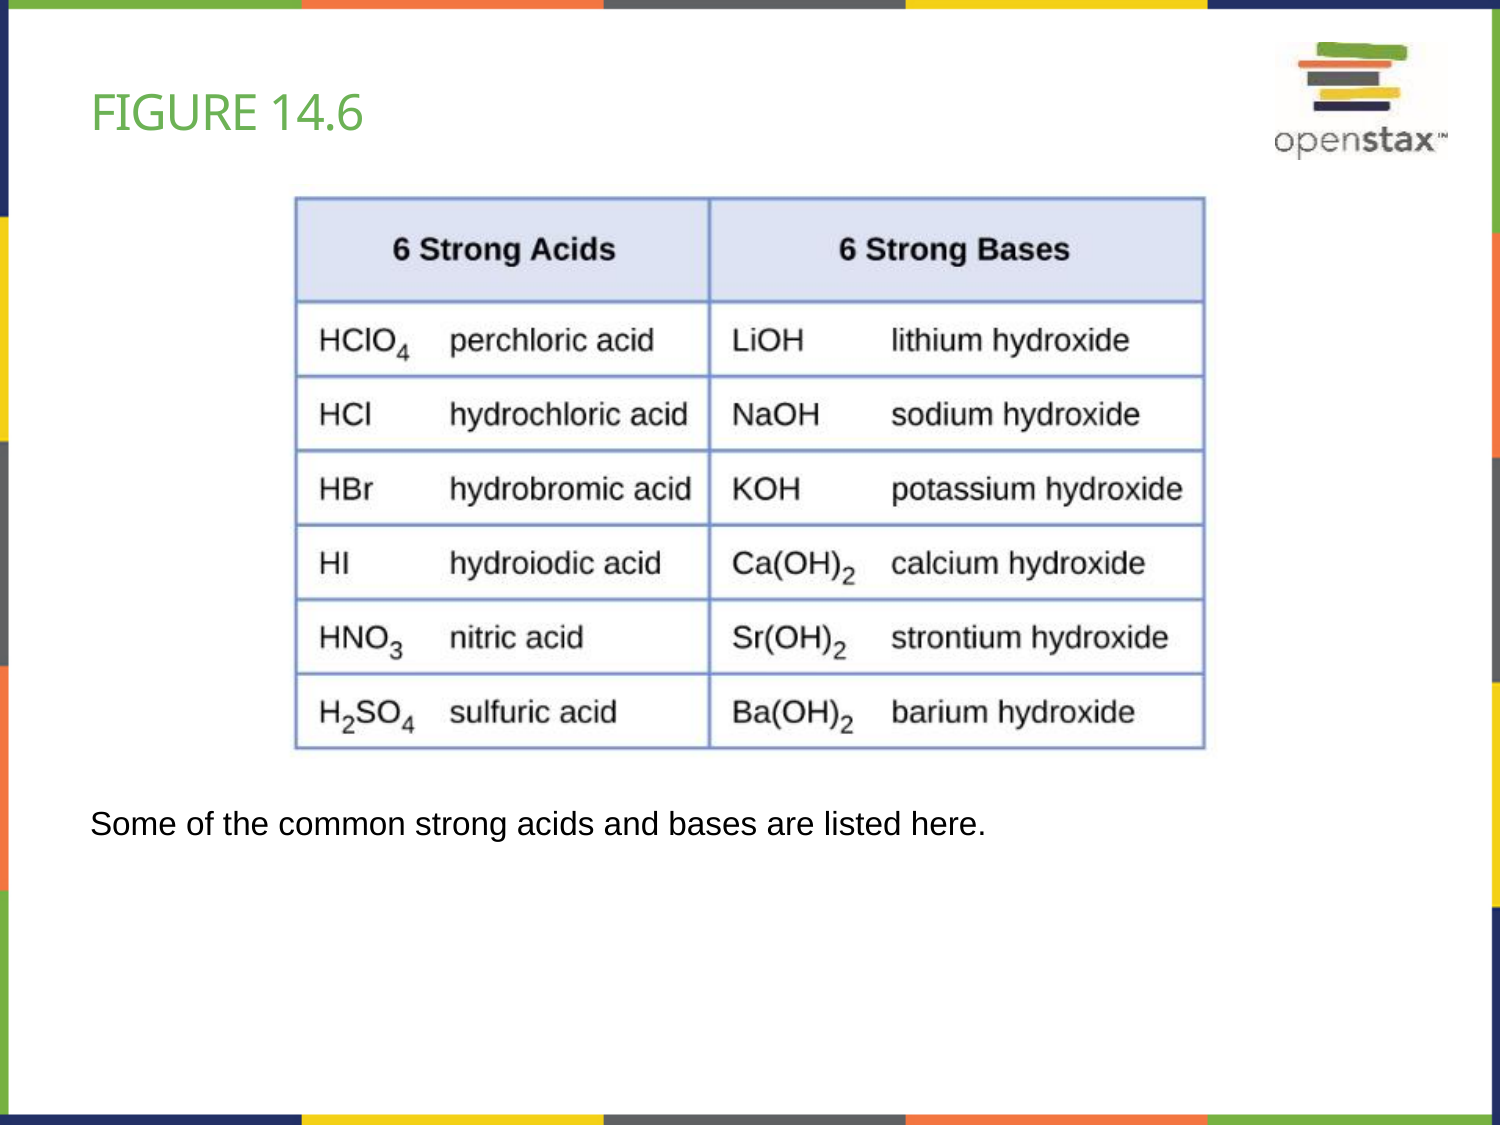

# Figure 14.6
Some of the common strong acids and bases are listed here.